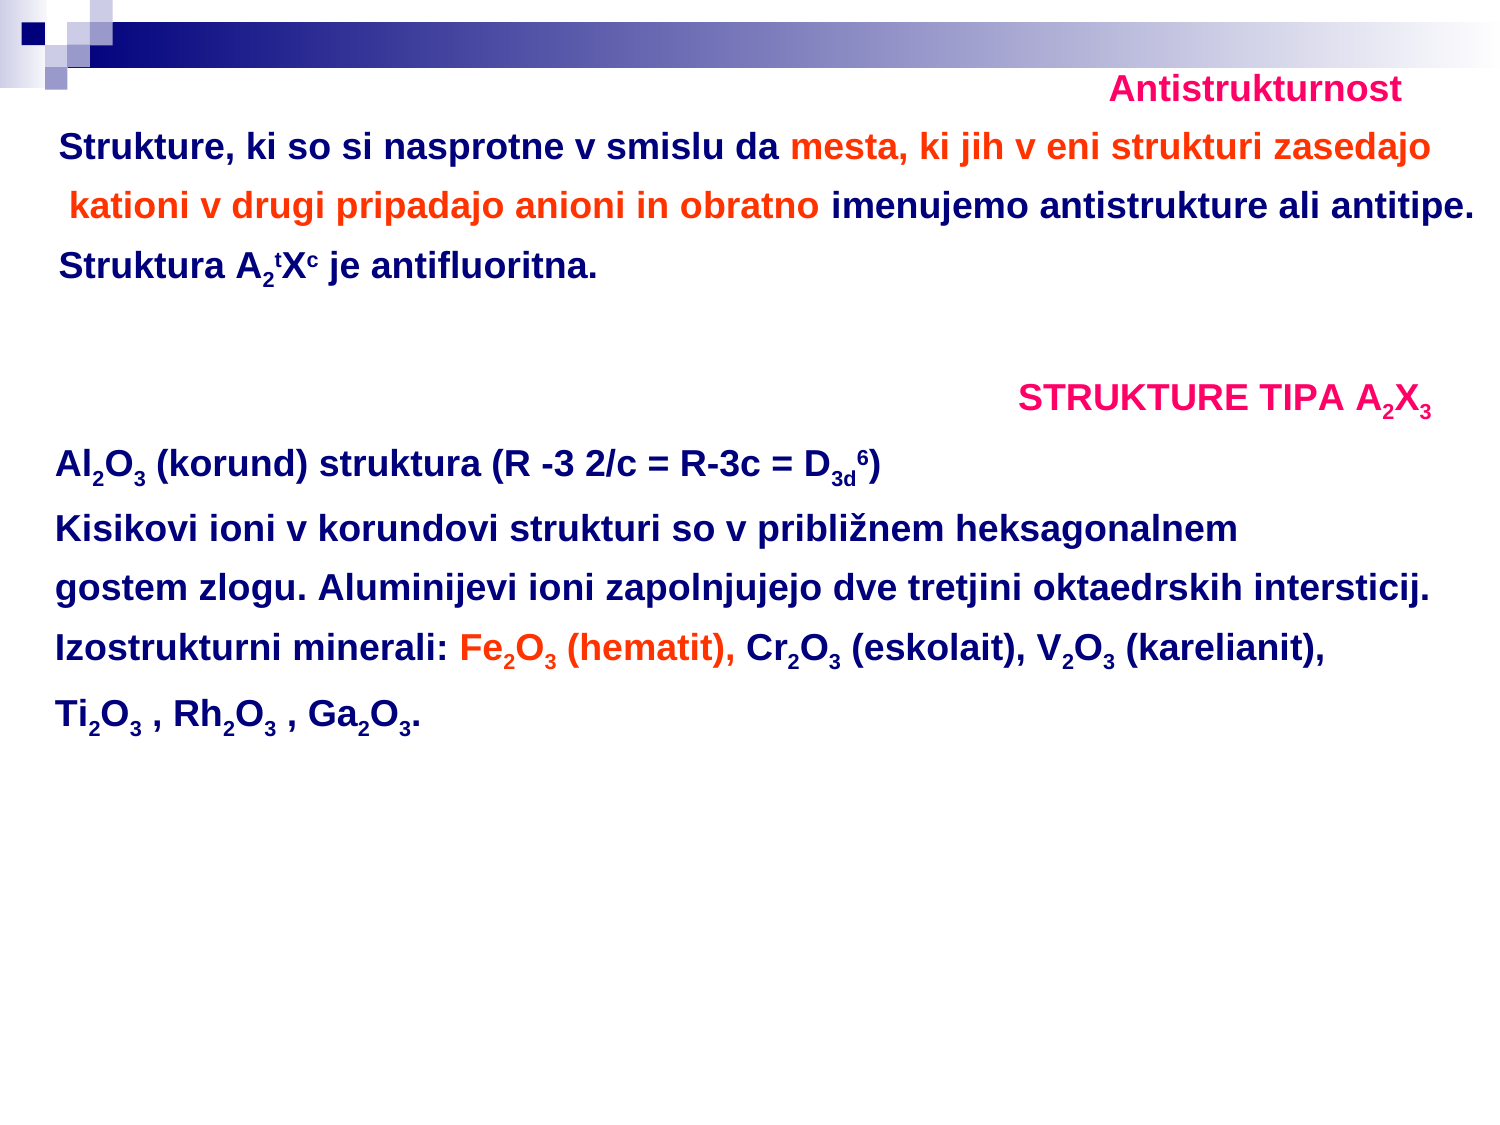

Antistrukturnost
Strukture, ki so si nasprotne v smislu da mesta, ki jih v eni strukturi zasedajo
 kationi v drugi pripadajo anioni in obratno imenujemo antistrukture ali antitipe.
Struktura A2tXc je antifluoritna.
						 STRUKTURE TIPA A2X3
Al2O3 (korund) struktura (R -3 2/c = R-3c = D3d6)
Kisikovi ioni v korundovi strukturi so v približnem heksagonalnem
gostem zlogu. Aluminijevi ioni zapolnjujejo dve tretjini oktaedrskih intersticij.
Izostrukturni minerali: Fe2O3 (hematit), Cr2O3 (eskolait), V2O3 (karelianit),
Ti2O3 , Rh2O3 , Ga2O3.